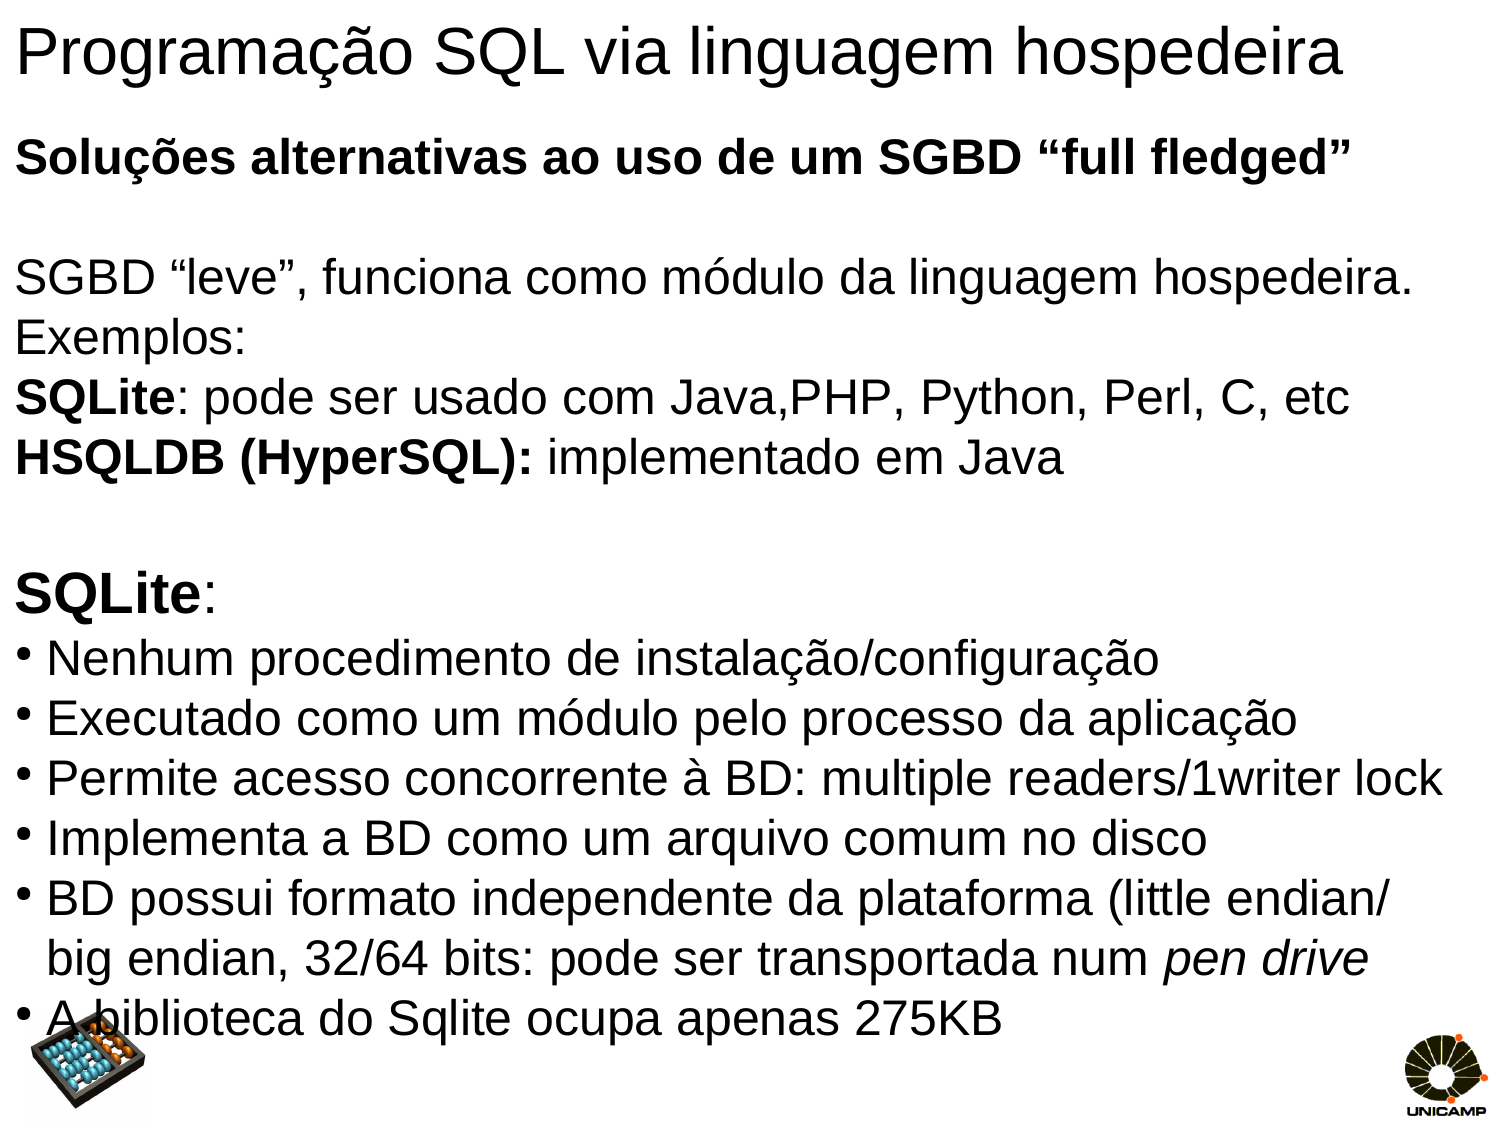

Programação SQL via linguagem hospedeira
Soluções alternativas ao uso de um SGBD “full fledged”
SGBD “leve”, funciona como módulo da linguagem hospedeira. Exemplos:
SQLite: pode ser usado com Java,PHP, Python, Perl, C, etc
HSQLDB (HyperSQL): implementado em Java
SQLite:
 Nenhum procedimento de instalação/configuração
 Executado como um módulo pelo processo da aplicação
 Permite acesso concorrente à BD: multiple readers/1writer lock
 Implementa a BD como um arquivo comum no disco
 BD possui formato independente da plataforma (little endian/
 big endian, 32/64 bits: pode ser transportada num pen drive
 A biblioteca do Sqlite ocupa apenas 275KB